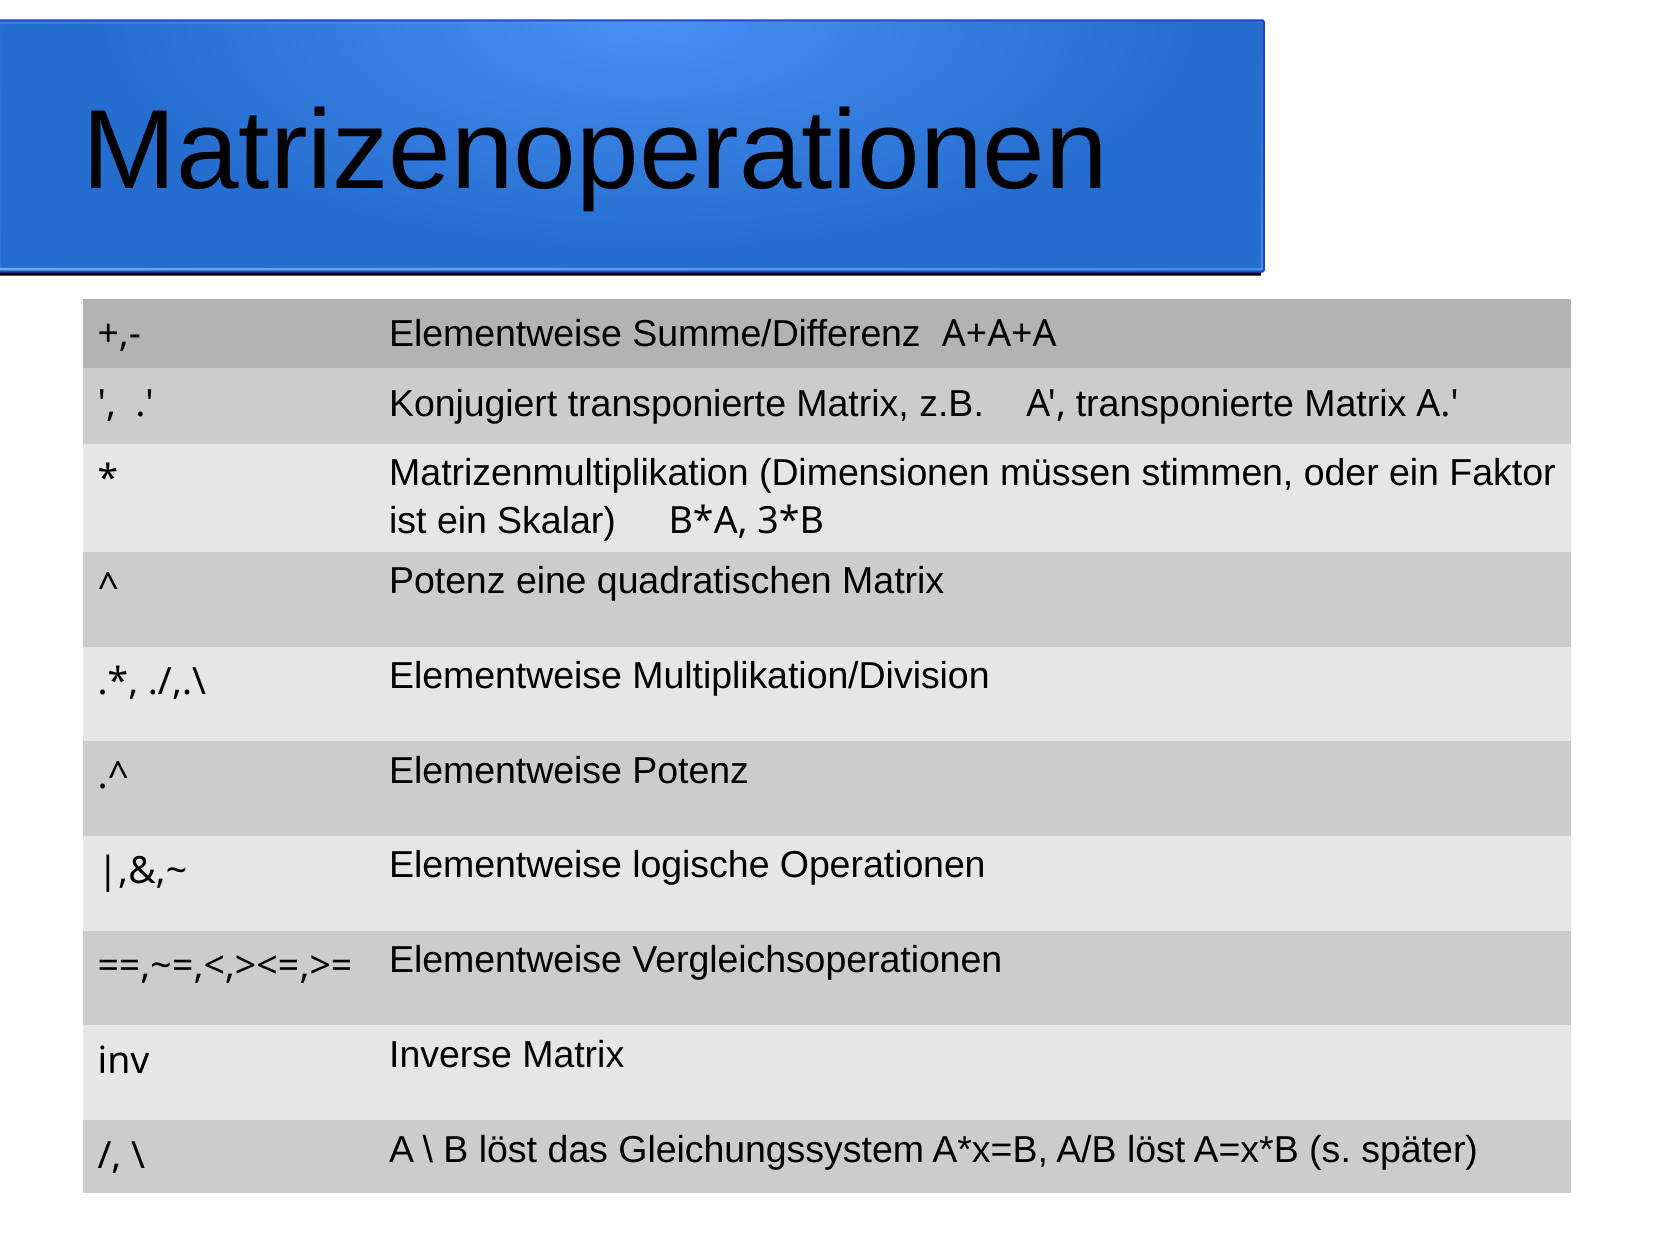

# Matrizenoperationen
| +,- | Elementweise Summe/Differenz A+A+A |
| --- | --- |
| ', .' | Konjugiert transponierte Matrix, z.B. A', transponierte Matrix A.' |
| \* | Matrizenmultiplikation (Dimensionen müssen stimmen, oder ein Faktor ist ein Skalar) B\*A, 3\*B |
| ^ | Potenz eine quadratischen Matrix |
| .\*, ./,.\ | Elementweise Multiplikation/Division |
| .^ | Elementweise Potenz |
| |,&,~ | Elementweise logische Operationen |
| ==,~=,<,><=,>= | Elementweise Vergleichsoperationen |
| inv | Inverse Matrix |
| /, \ | A \ B löst das Gleichungssystem A\*x=B, A/B löst A=x\*B (s. später) |